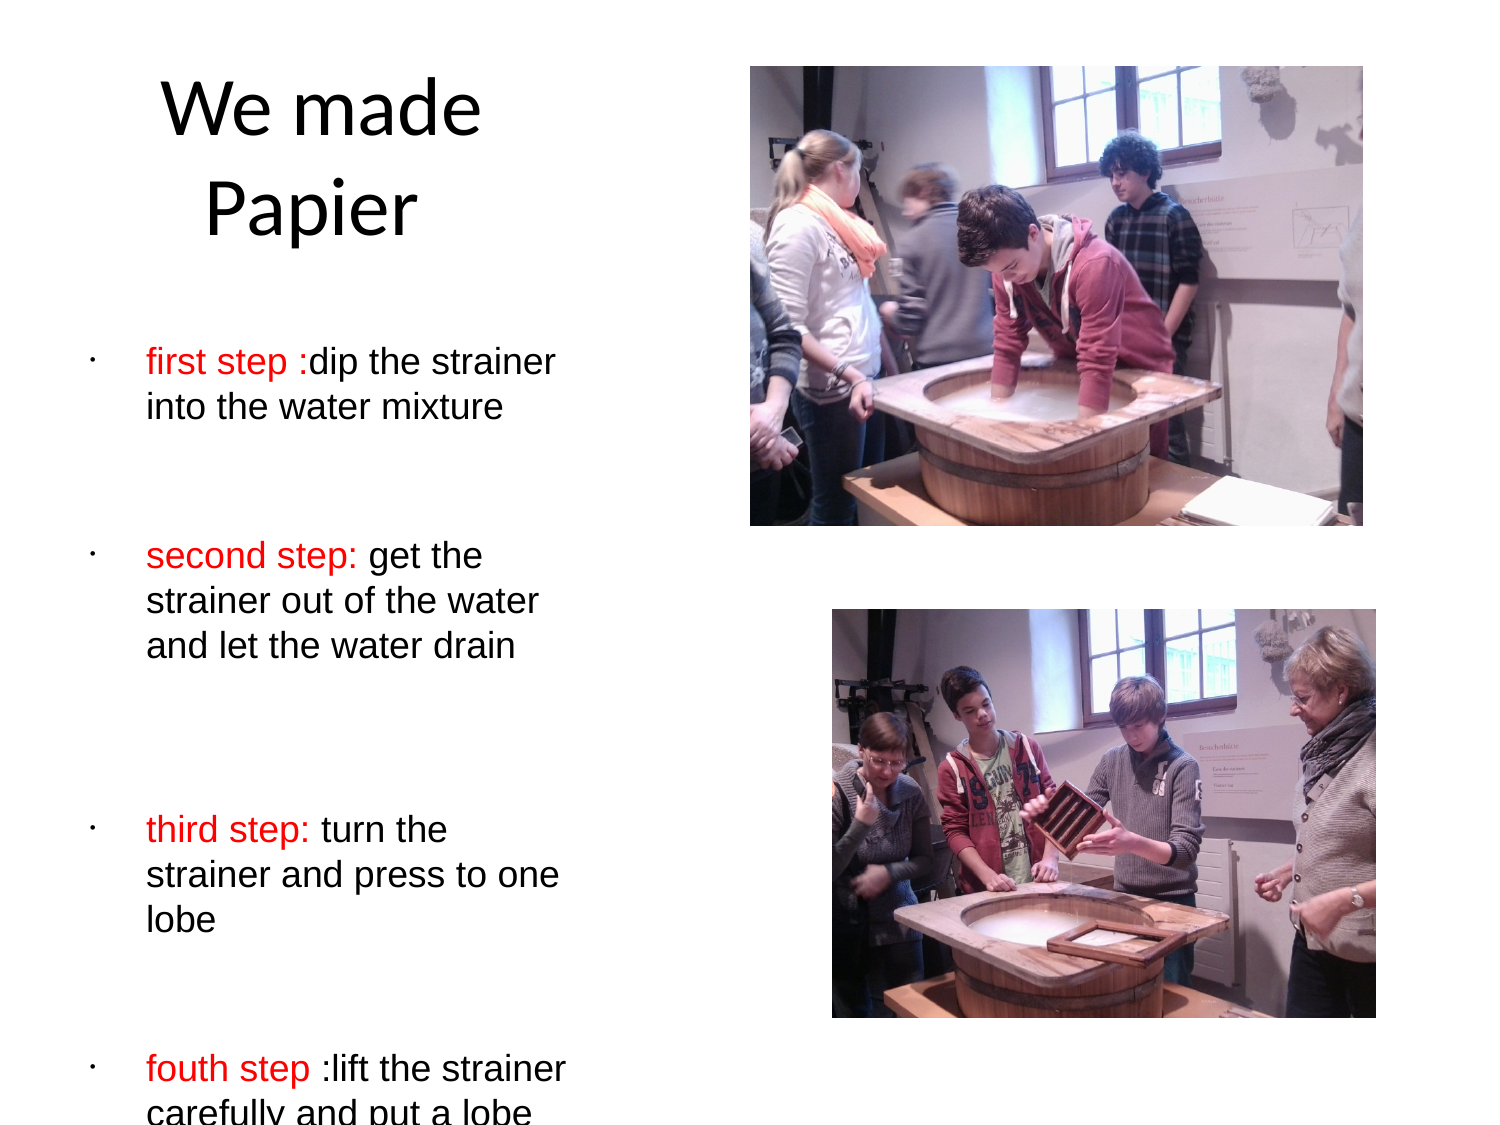

# We made Papier
first step :dip the strainer into the water mixture
second step: get the strainer out of the water and let the water drain
third step: turn the strainer and press to one lobe
fouth step :lift the strainer carefully and put a lobe on it then you can start new 